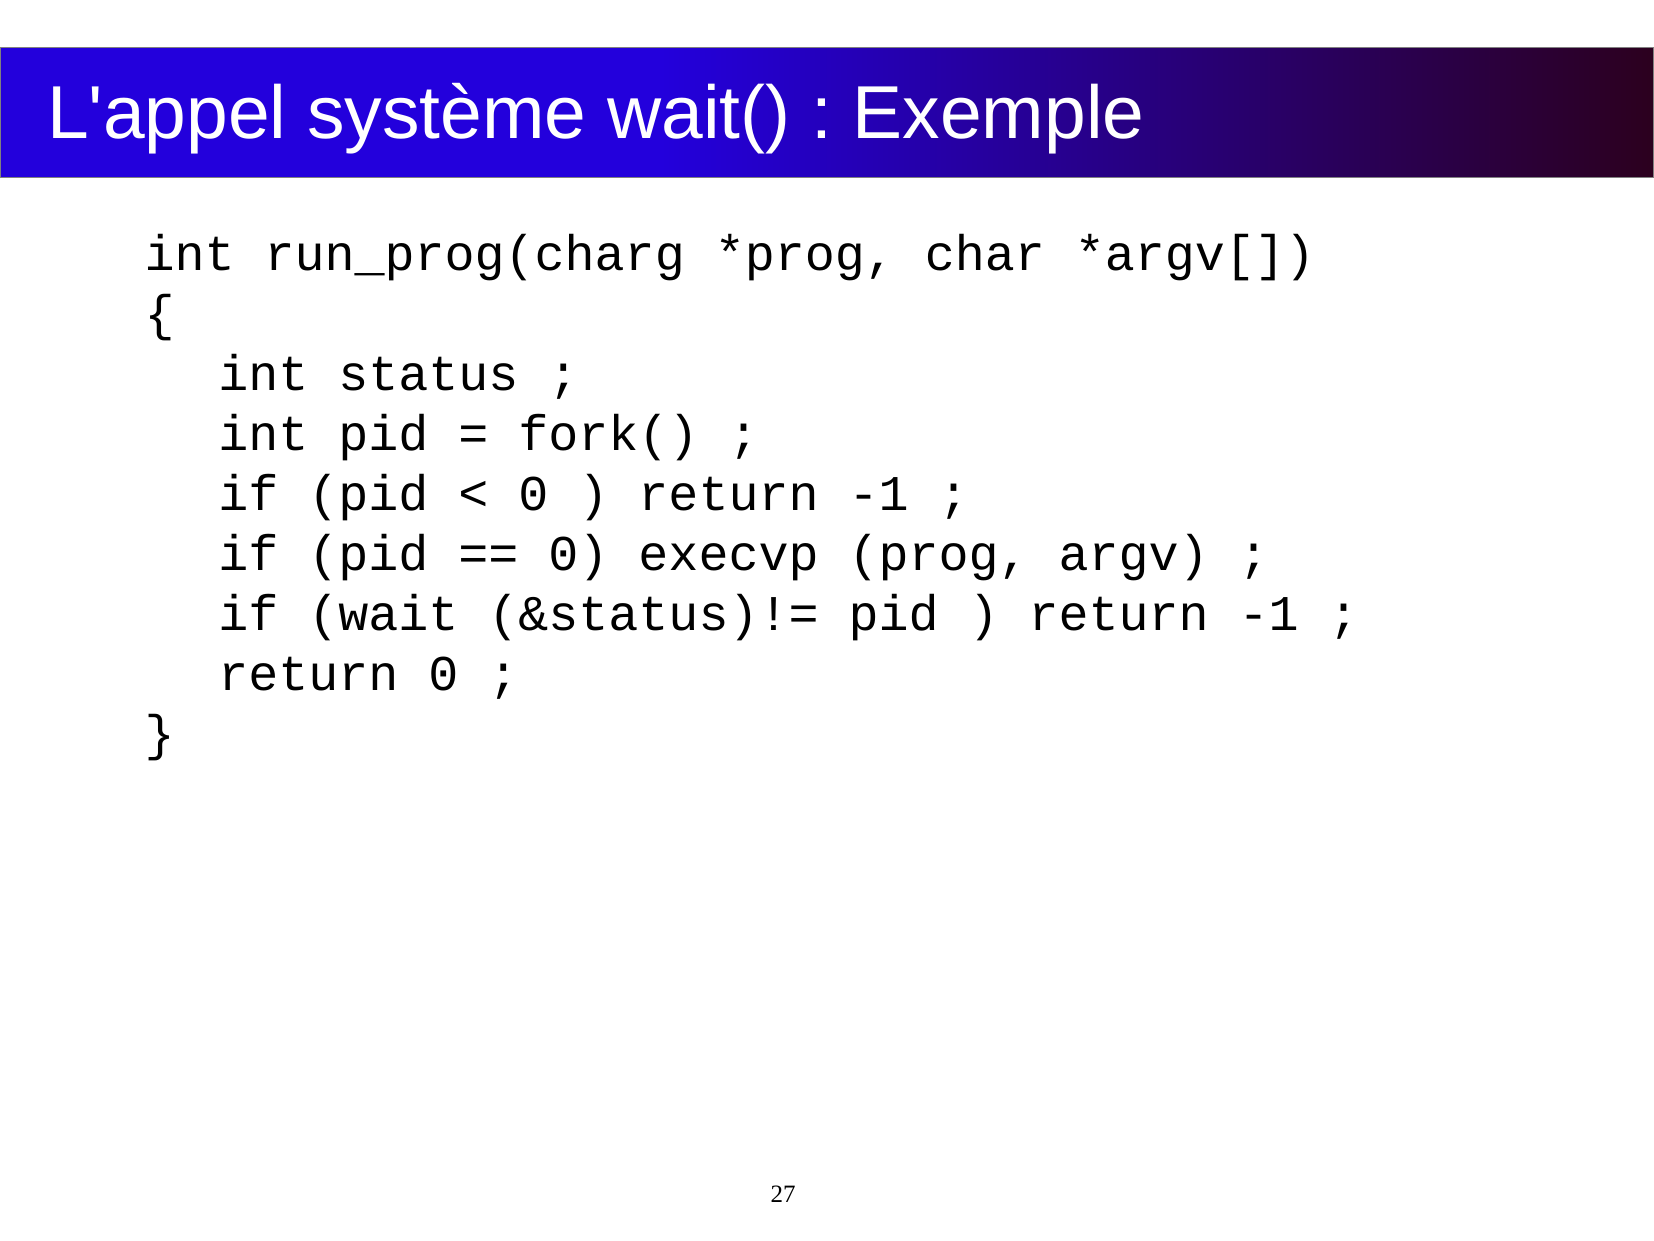

# L'appel système wait() : Exemple
int run_prog(charg *prog, char *argv[])
{
	int status ;
	int pid = fork() ;
	if (pid < 0 ) return -1 ;
	if (pid == 0) execvp (prog, argv) ;
	if (wait (&status)!= pid ) return -1 ;
	return 0 ;
}